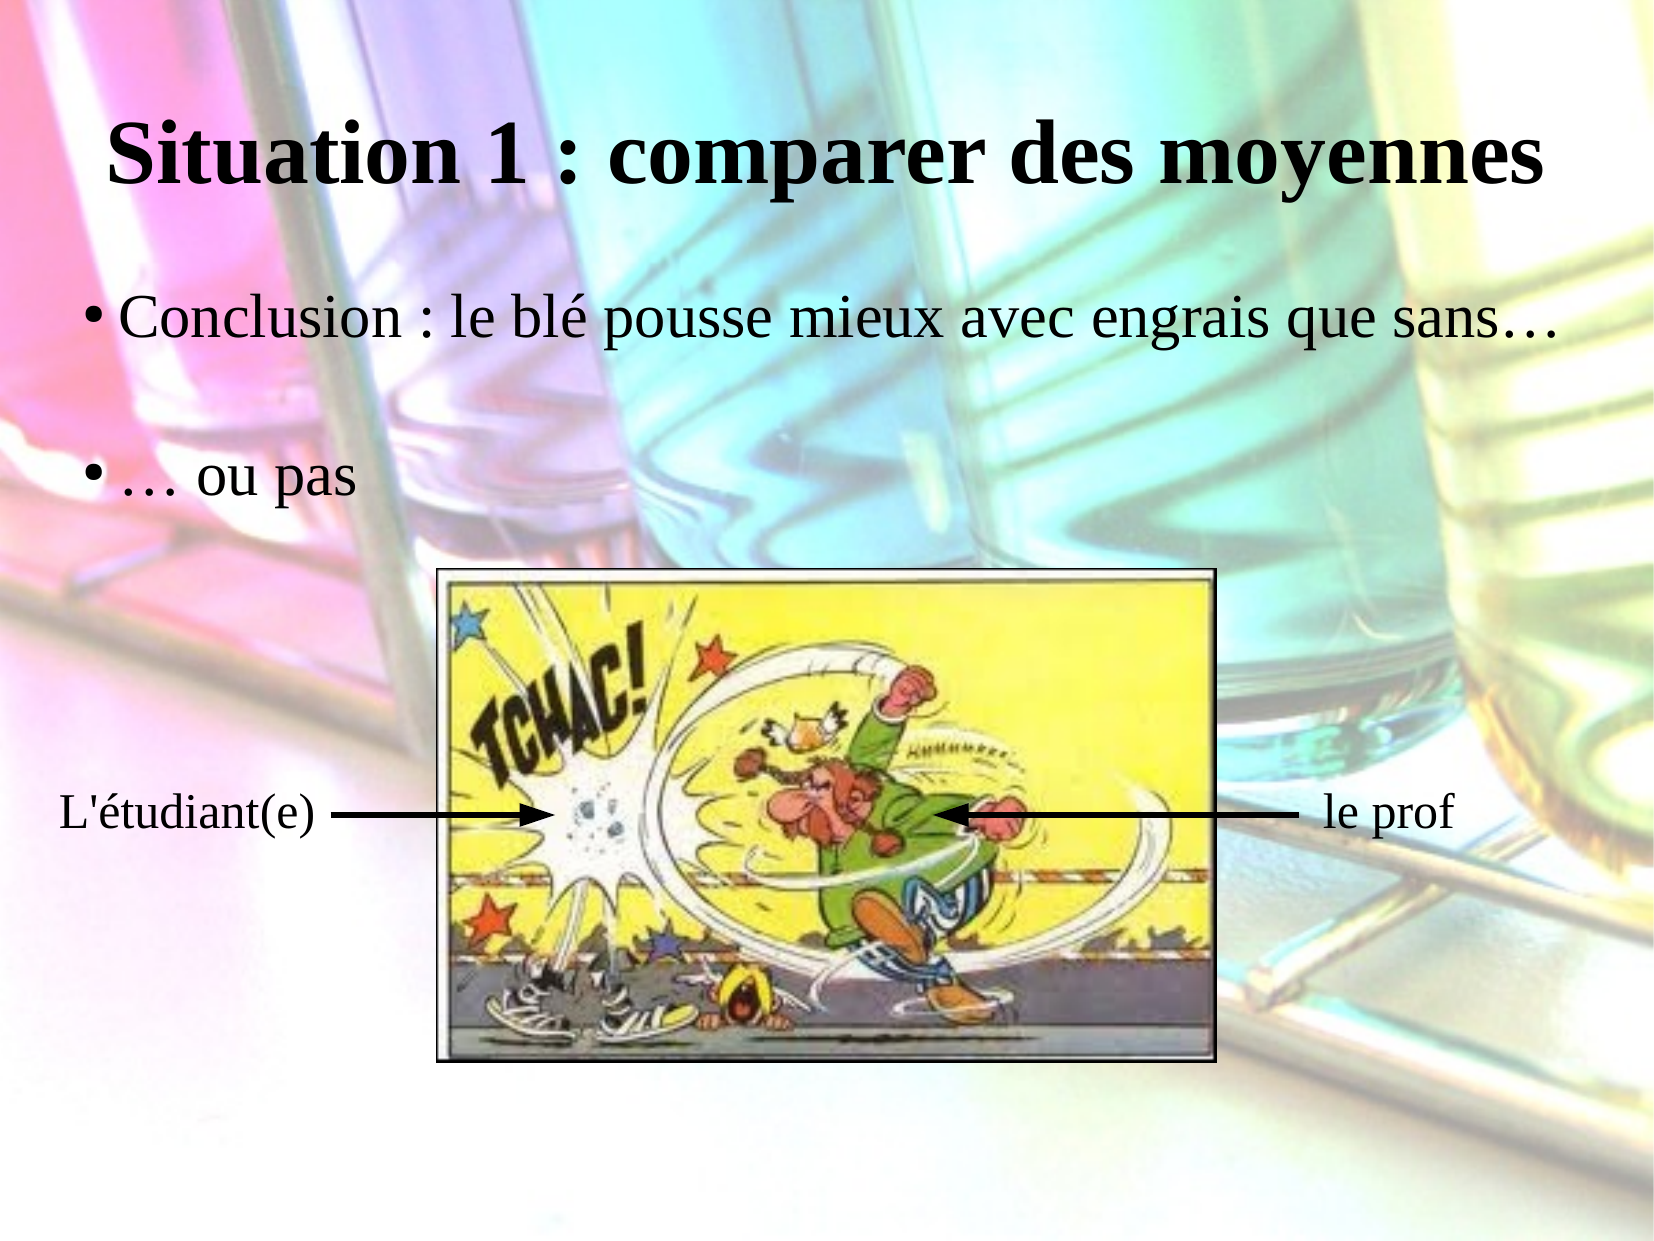

# Situation 1 : comparer des moyennes
Conclusion : le blé pousse mieux avec engrais que sans…
… ou pas
L'étudiant(e)
le prof